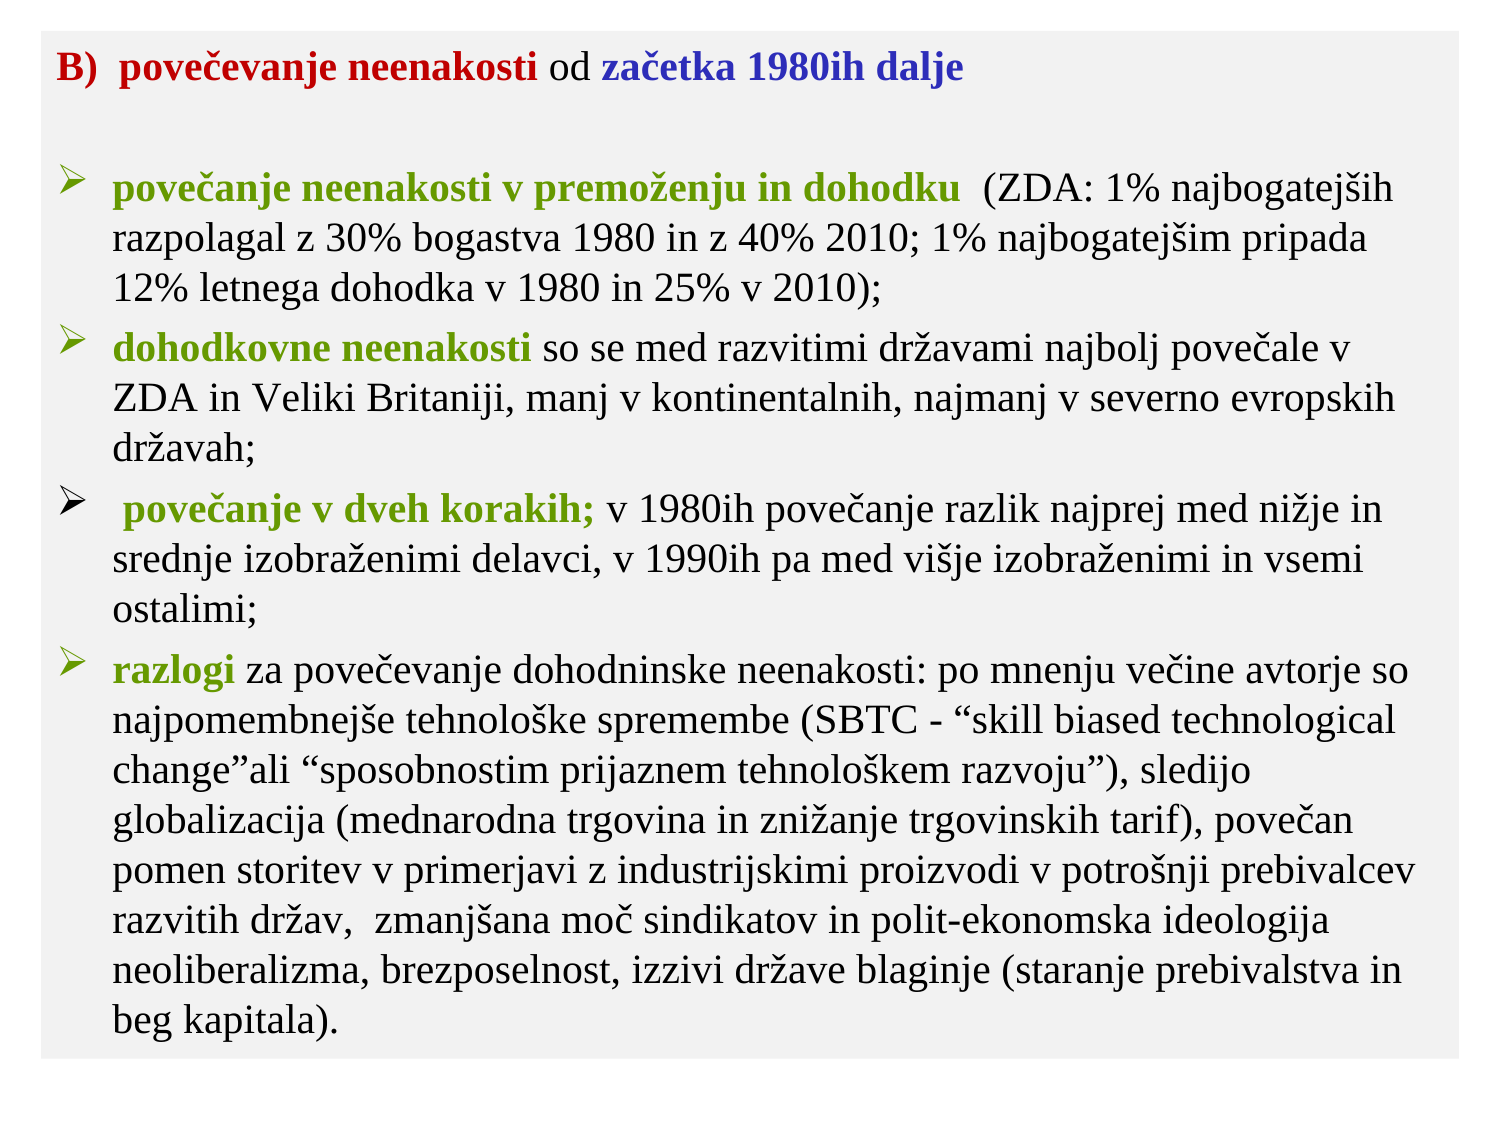

# B) povečevanje neenakosti od začetka 1980ih dalje
povečanje neenakosti v premoženju in dohodku (ZDA: 1% najbogatejših razpolagal z 30% bogastva 1980 in z 40% 2010; 1% najbogatejšim pripada 12% letnega dohodka v 1980 in 25% v 2010);
dohodkovne neenakosti so se med razvitimi državami najbolj povečale v ZDA in Veliki Britaniji, manj v kontinentalnih, najmanj v severno evropskih državah;
 povečanje v dveh korakih; v 1980ih povečanje razlik najprej med nižje in srednje izobraženimi delavci, v 1990ih pa med višje izobraženimi in vsemi ostalimi;
razlogi za povečevanje dohodninske neenakosti: po mnenju večine avtorje so najpomembnejše tehnološke spremembe (SBTC - “skill biased technological change”ali “sposobnostim prijaznem tehnološkem razvoju”), sledijo globalizacija (mednarodna trgovina in znižanje trgovinskih tarif), povečan pomen storitev v primerjavi z industrijskimi proizvodi v potrošnji prebivalcev razvitih držav, zmanjšana moč sindikatov in polit-ekonomska ideologija neoliberalizma, brezposelnost, izzivi države blaginje (staranje prebivalstva in beg kapitala).